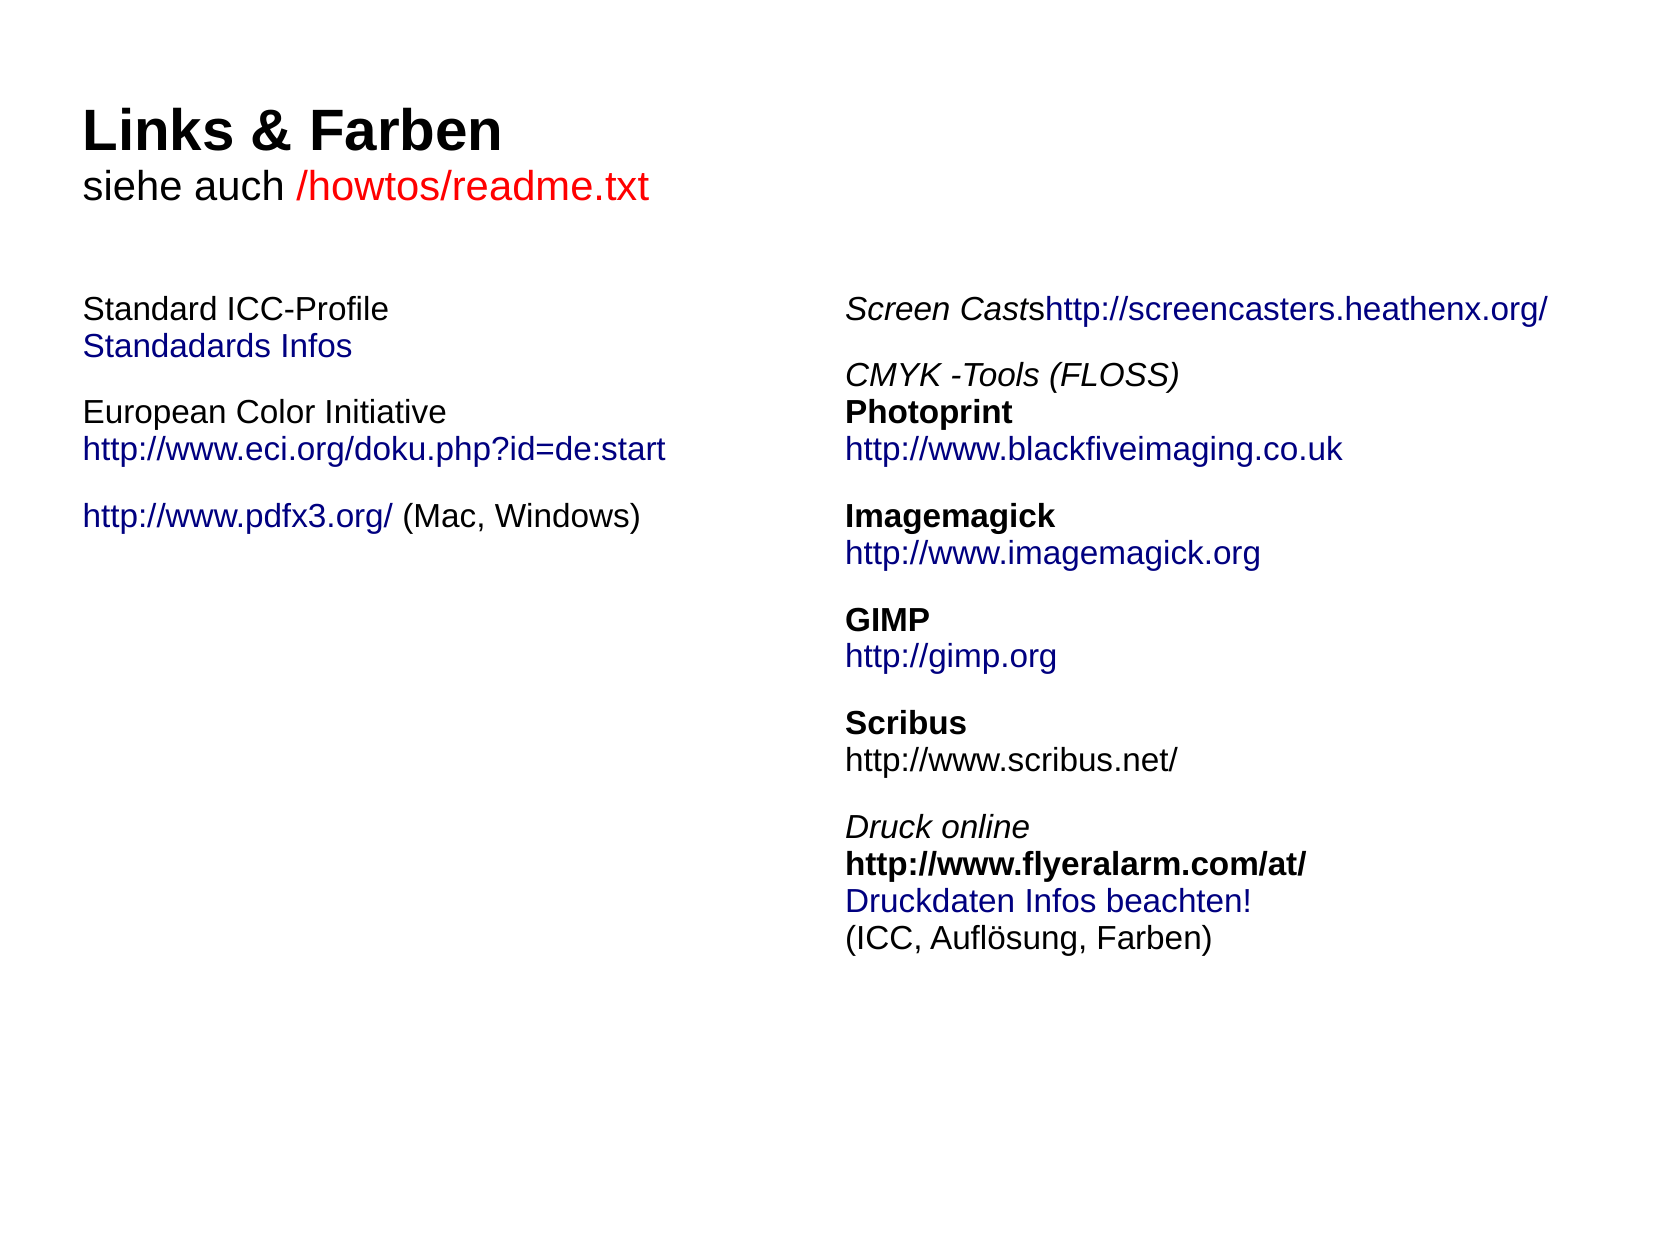

# Links & Farben siehe auch /howtos/readme.txt
Standard ICC-Profile
Standadards Infos
European Color Initiativehttp://www.eci.org/doku.php?id=de:start
http://www.pdfx3.org/ (Mac, Windows)
Screen Castshttp://screencasters.heathenx.org/
CMYK -Tools (FLOSS)
Photoprint
http://www.blackfiveimaging.co.uk
Imagemagick
http://www.imagemagick.org
GIMP
http://gimp.org
Scribus
http://www.scribus.net/
Druck online
http://www.flyeralarm.com/at/
Druckdaten Infos beachten!
(ICC, Auflösung, Farben)